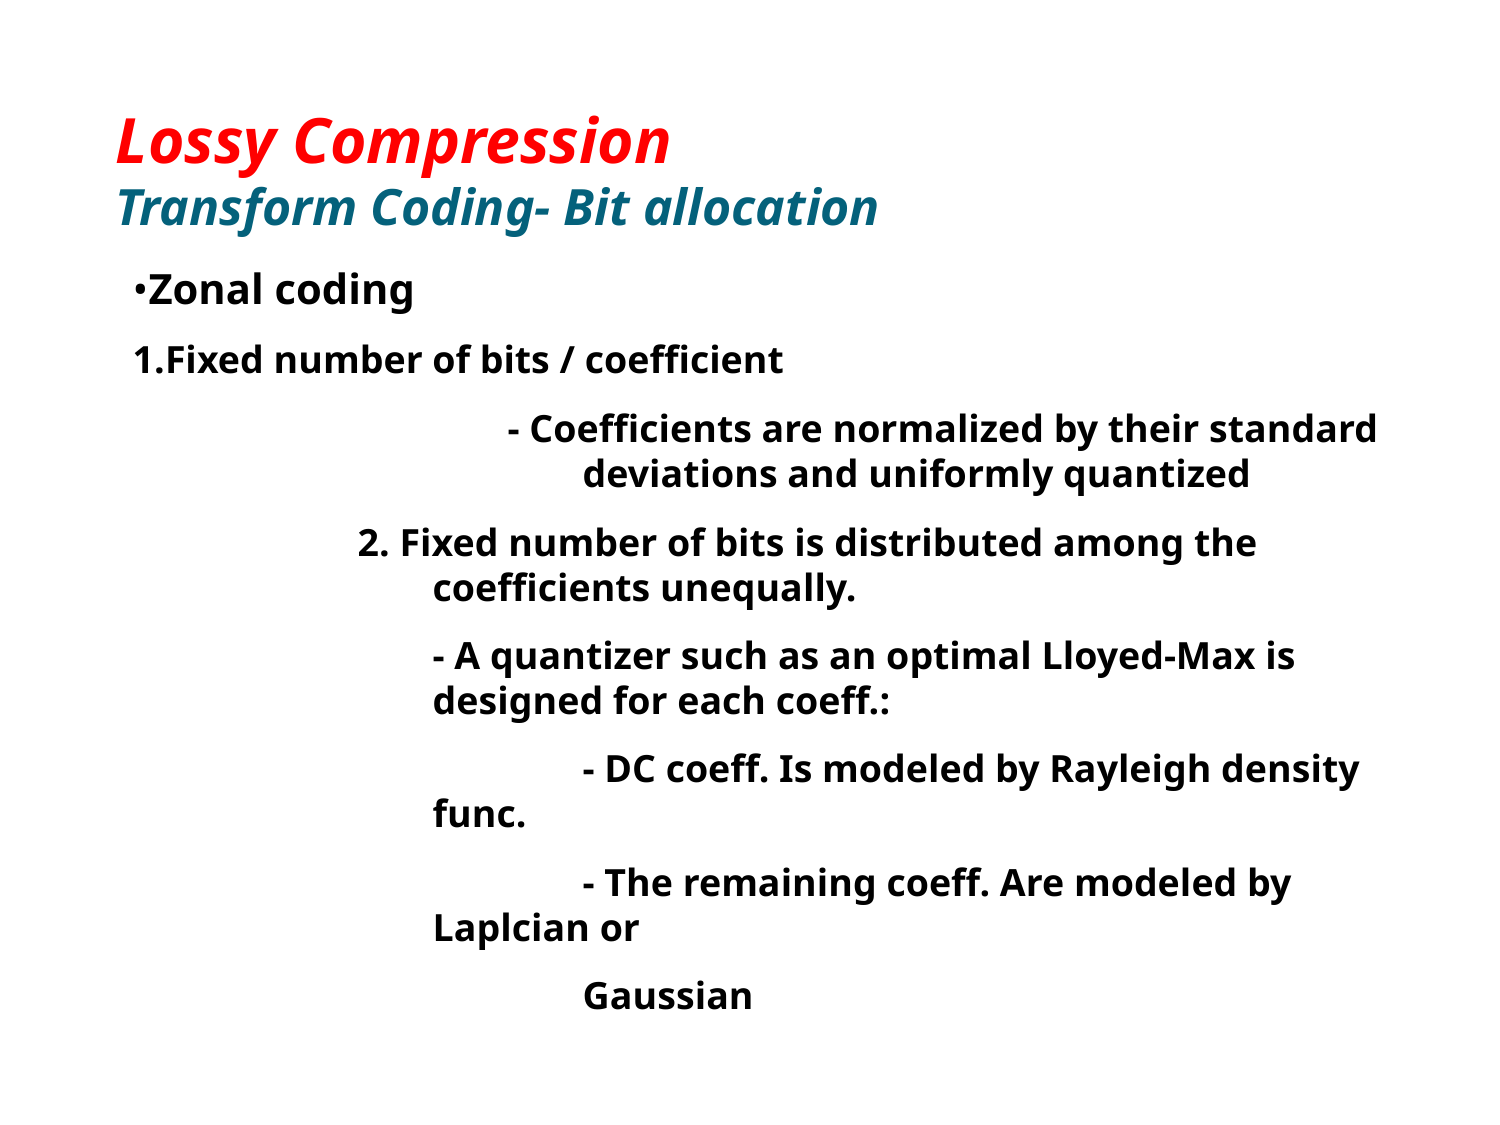

Lossy Compression
Transform Coding- Bit allocation
Zonal coding
Fixed number of bits / coefficient
- Coefficients are normalized by their standard deviations and uniformly quantized
2. Fixed number of bits is distributed among the coefficients unequally.
	- A quantizer such as an optimal Lloyed-Max is designed for each coeff.:
		- DC coeff. Is modeled by Rayleigh density func.
		- The remaining coeff. Are modeled by Laplcian or
		Gaussian